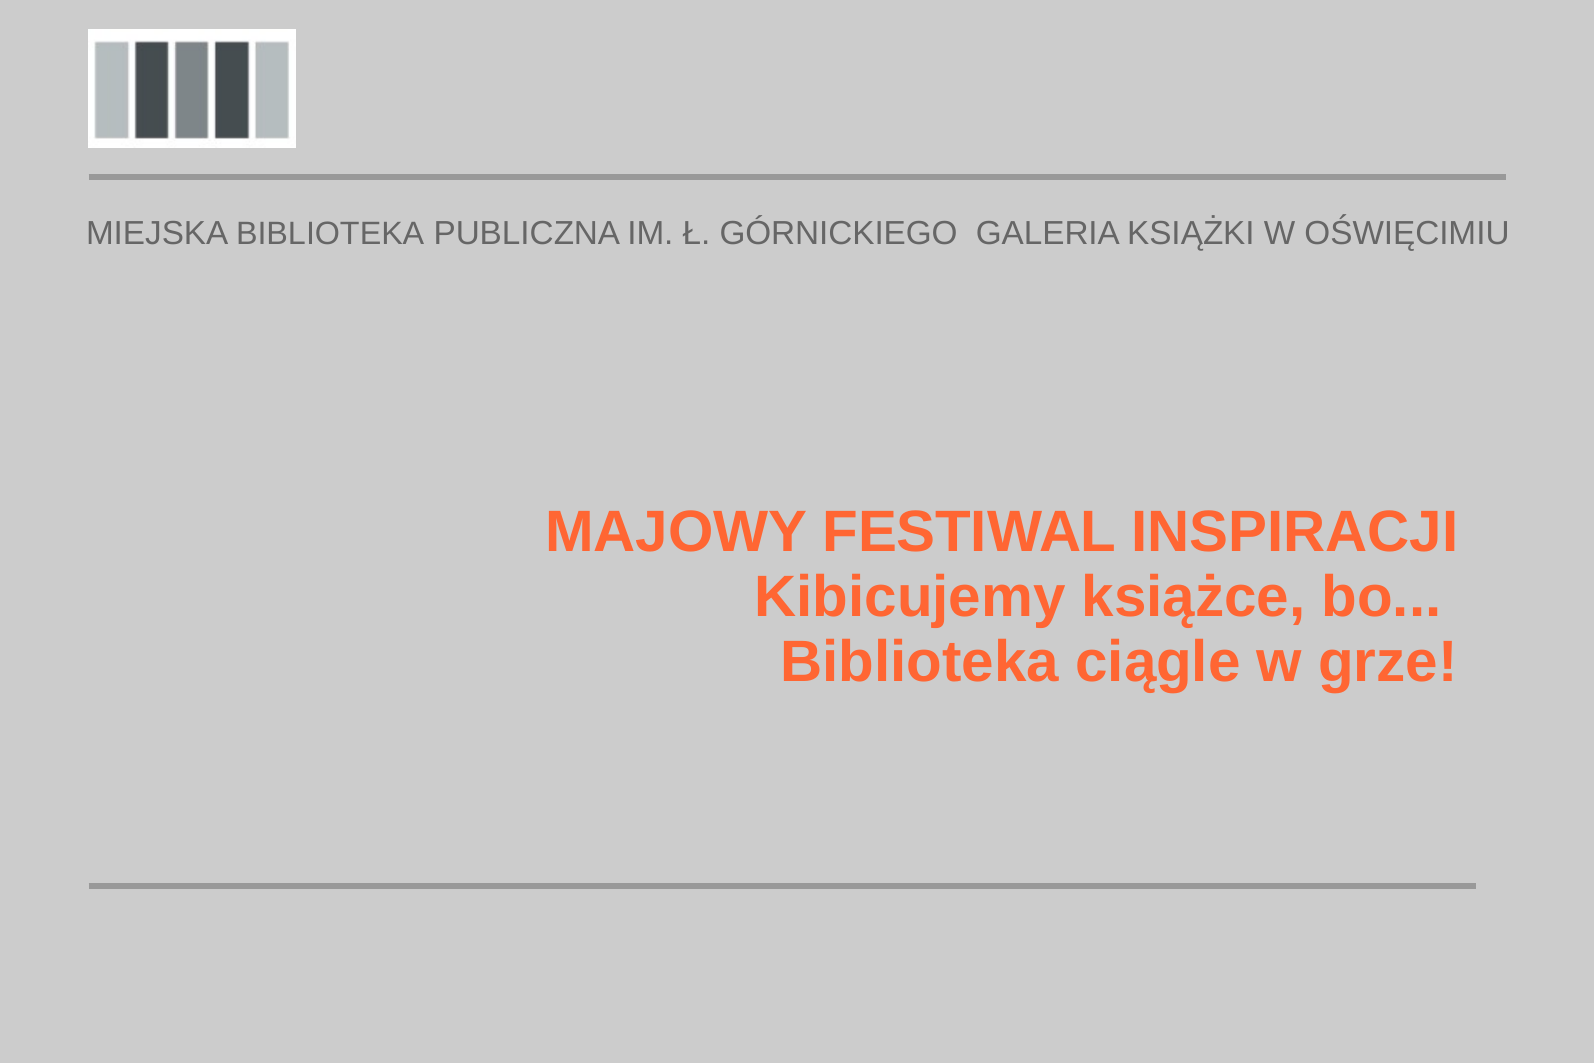

MIEJSKA BIBLIOTEKA PUBLICZNA IM. Ł. GÓRNICKIEGO GALERIA KSIĄŻKI W OŚWIĘCIMIU
MAJOWY FESTIWAL INSPIRACJI
Kibicujemy książce, bo...
Biblioteka ciągle w grze!